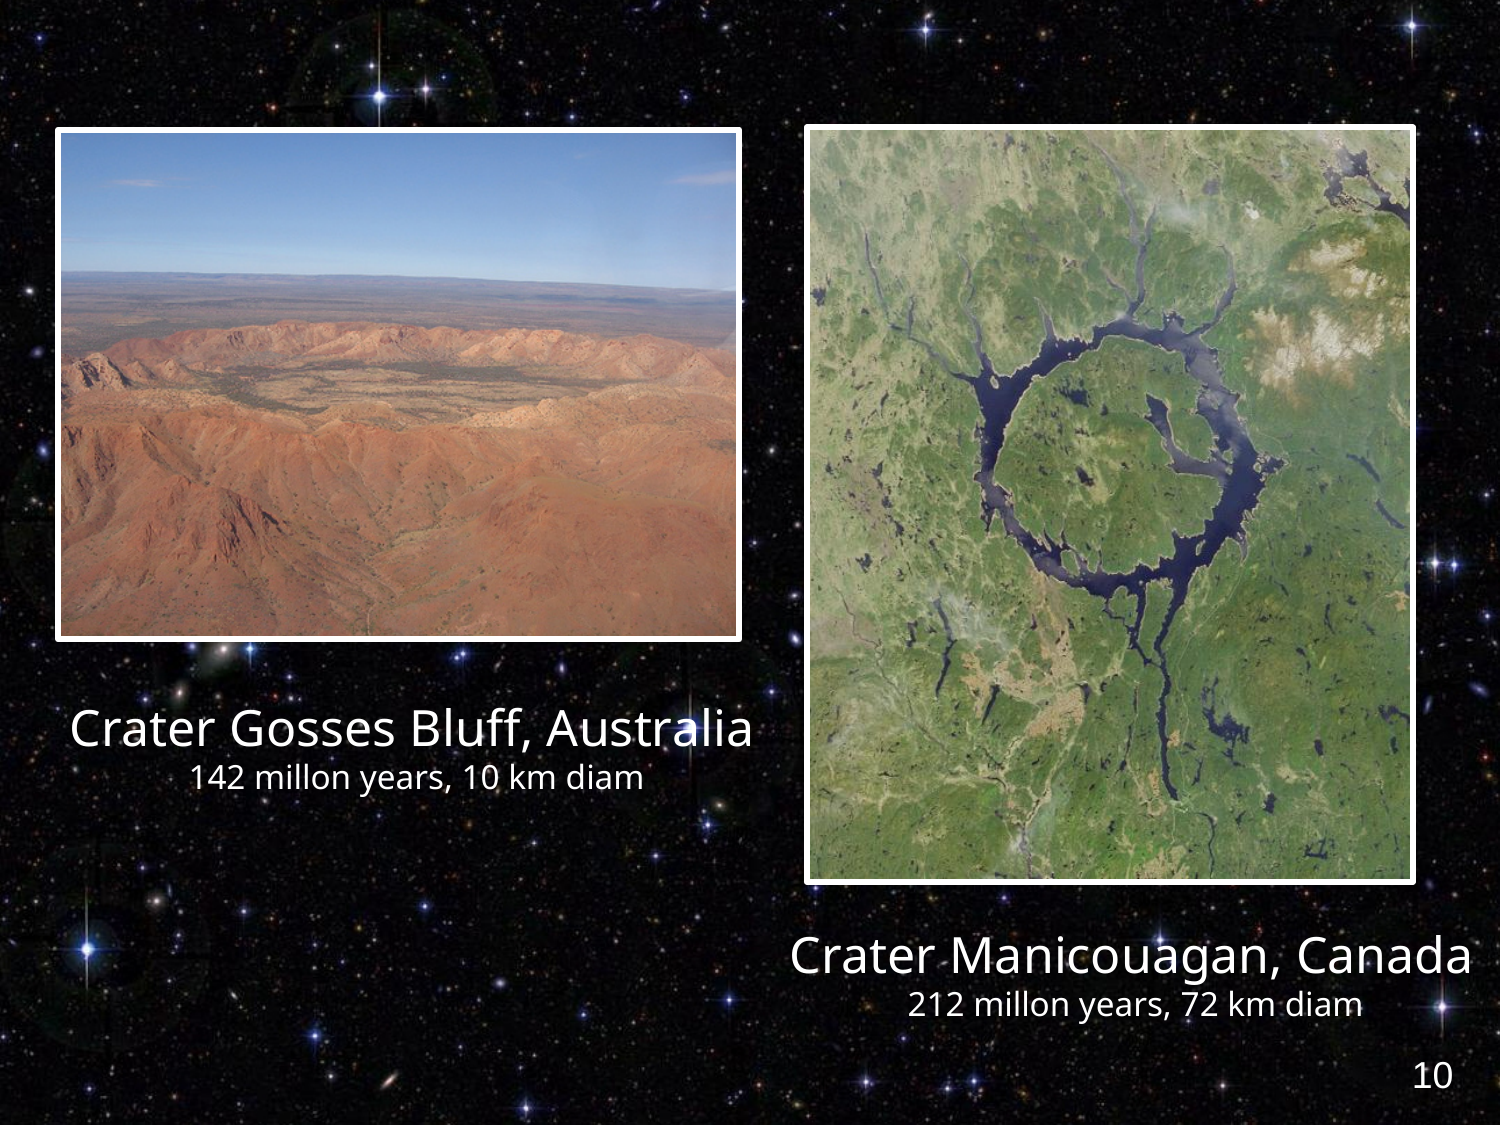

Crater Gosses Bluff, Australia
 142 millon years, 10 km diam
Crater Manicouagan, Canada
 212 millon years, 72 km diam
10